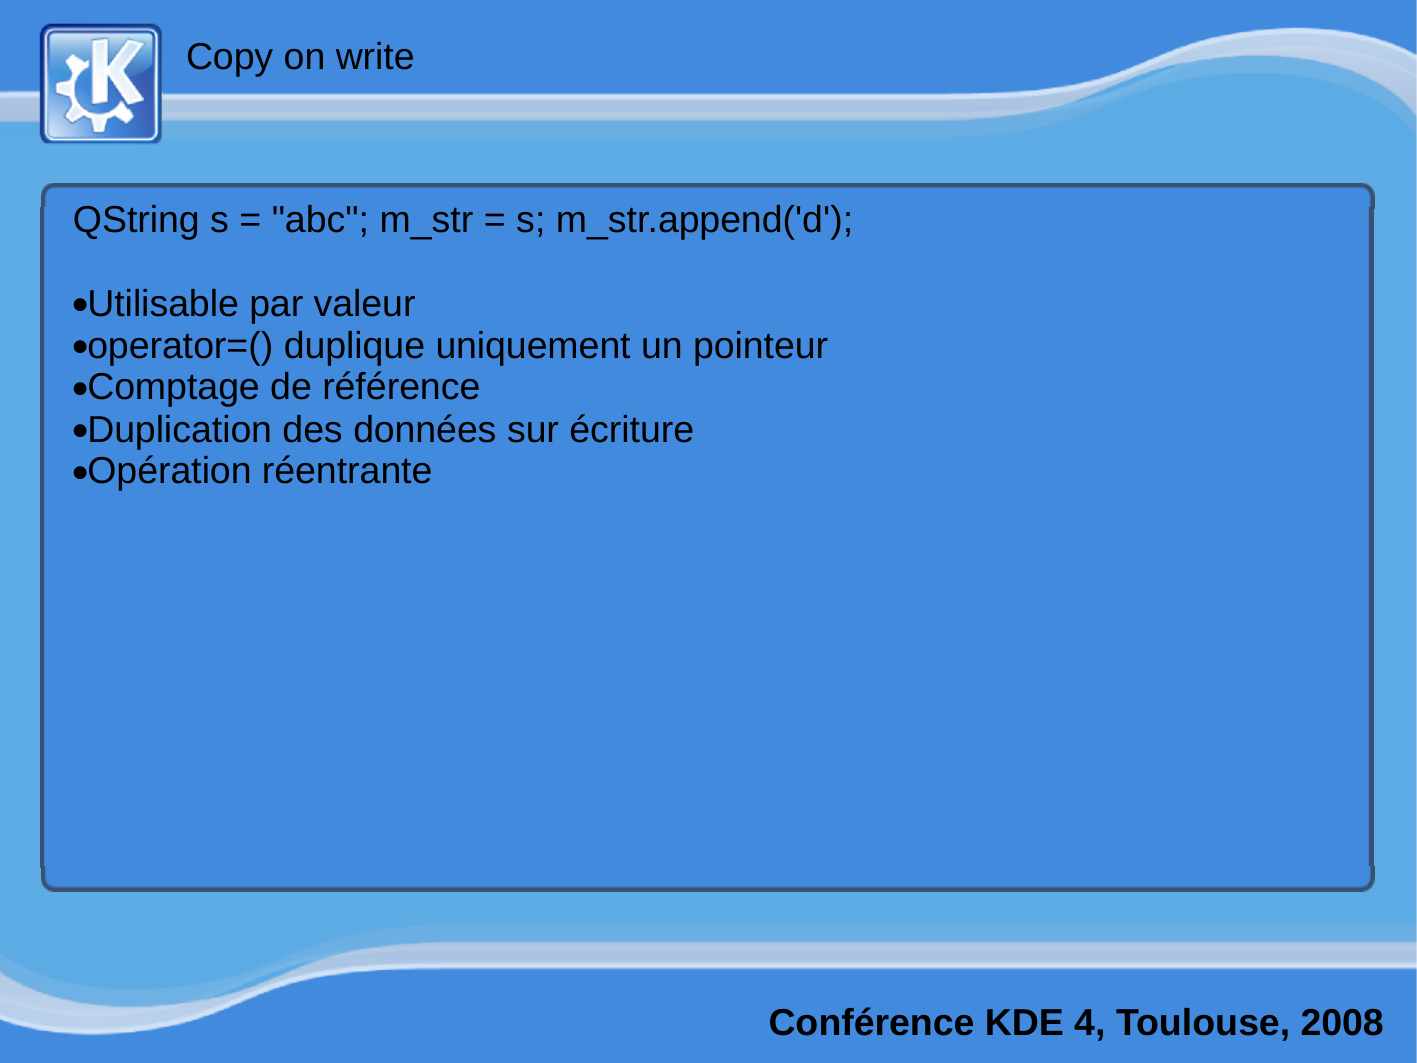

Copy on write
QString s = "abc"; m_str = s; m_str.append('d');
Utilisable par valeur
operator=() duplique uniquement un pointeur
Comptage de référence
Duplication des données sur écriture
Opération réentrante